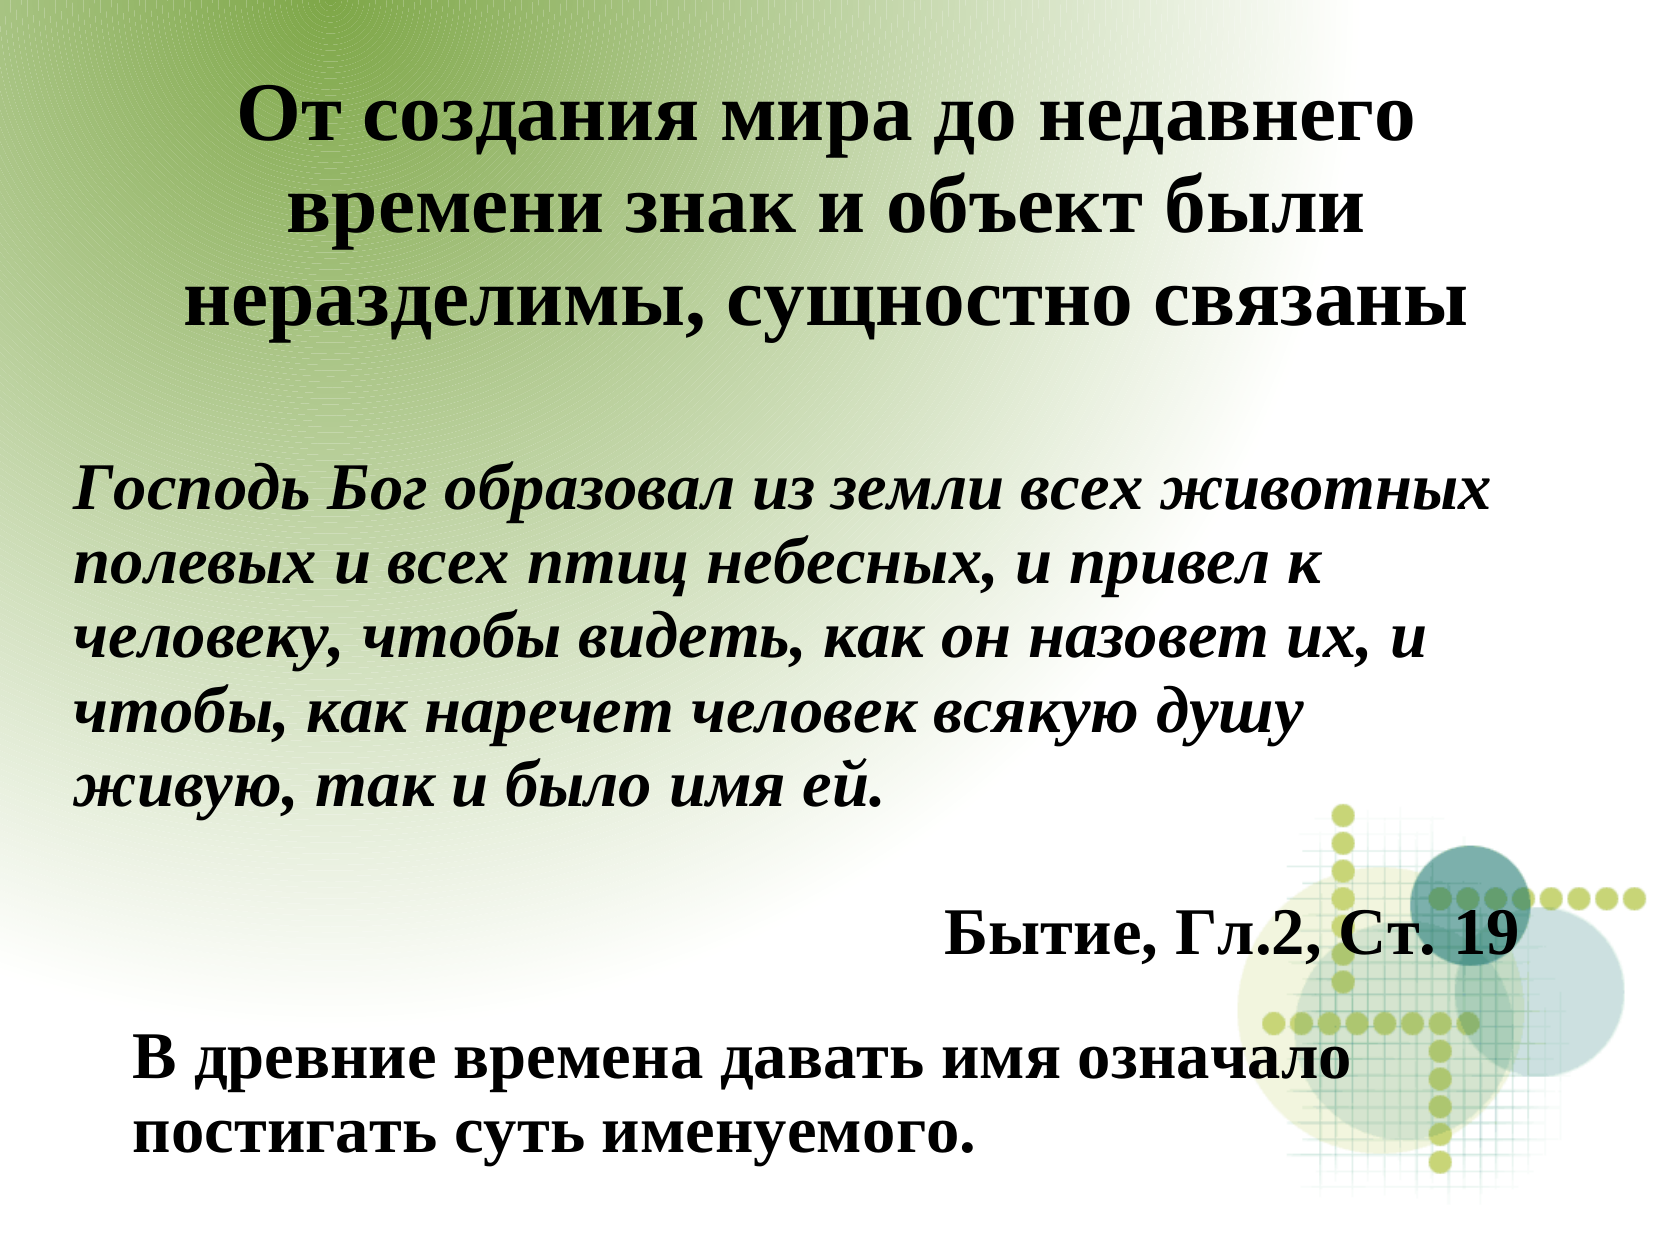

От создания мира до недавнего времени знак и объект были неразделимы, сущностно связаны
Господь Бог образовал из земли всех животных полевых и всех птиц небесных, и привел к человеку, чтобы видеть, как он назовет их, и чтобы, как наречет человек всякую душу живую, так и было имя ей.
Бытие, Гл.2, Ст. 19
В древние времена давать имя означало постигать суть именуемого.